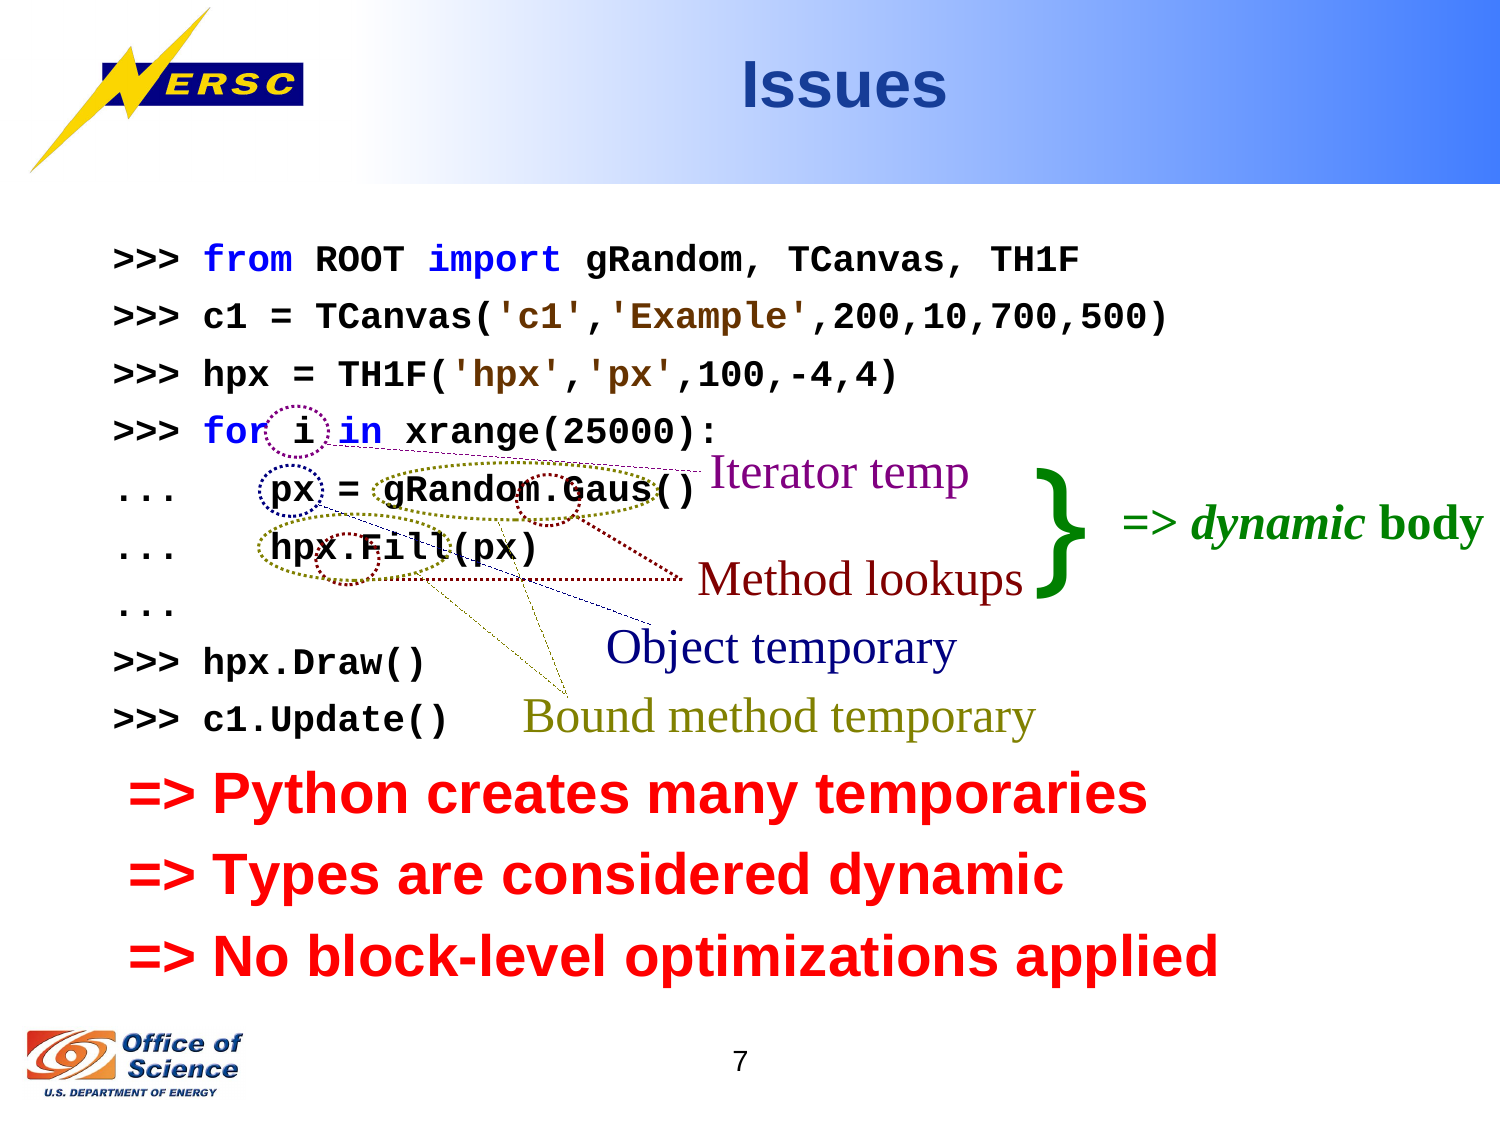

# Issues
>>> from ROOT import gRandom, TCanvas, TH1F
>>> c1 = TCanvas('c1','Example',200,10,700,500)
>>> hpx = TH1F('hpx','px',100,-4,4)
>>> for i in xrange(25000):
... px = gRandom.Gaus()
... hpx.Fill(px)
...
>>> hpx.Draw()
>>> c1.Update()
 => Python creates many temporaries
 => Types are considered dynamic
 => No block-level optimizations applied
}
Iterator temp
=> dynamic body
Method lookups
Object temporary
Bound method temporary